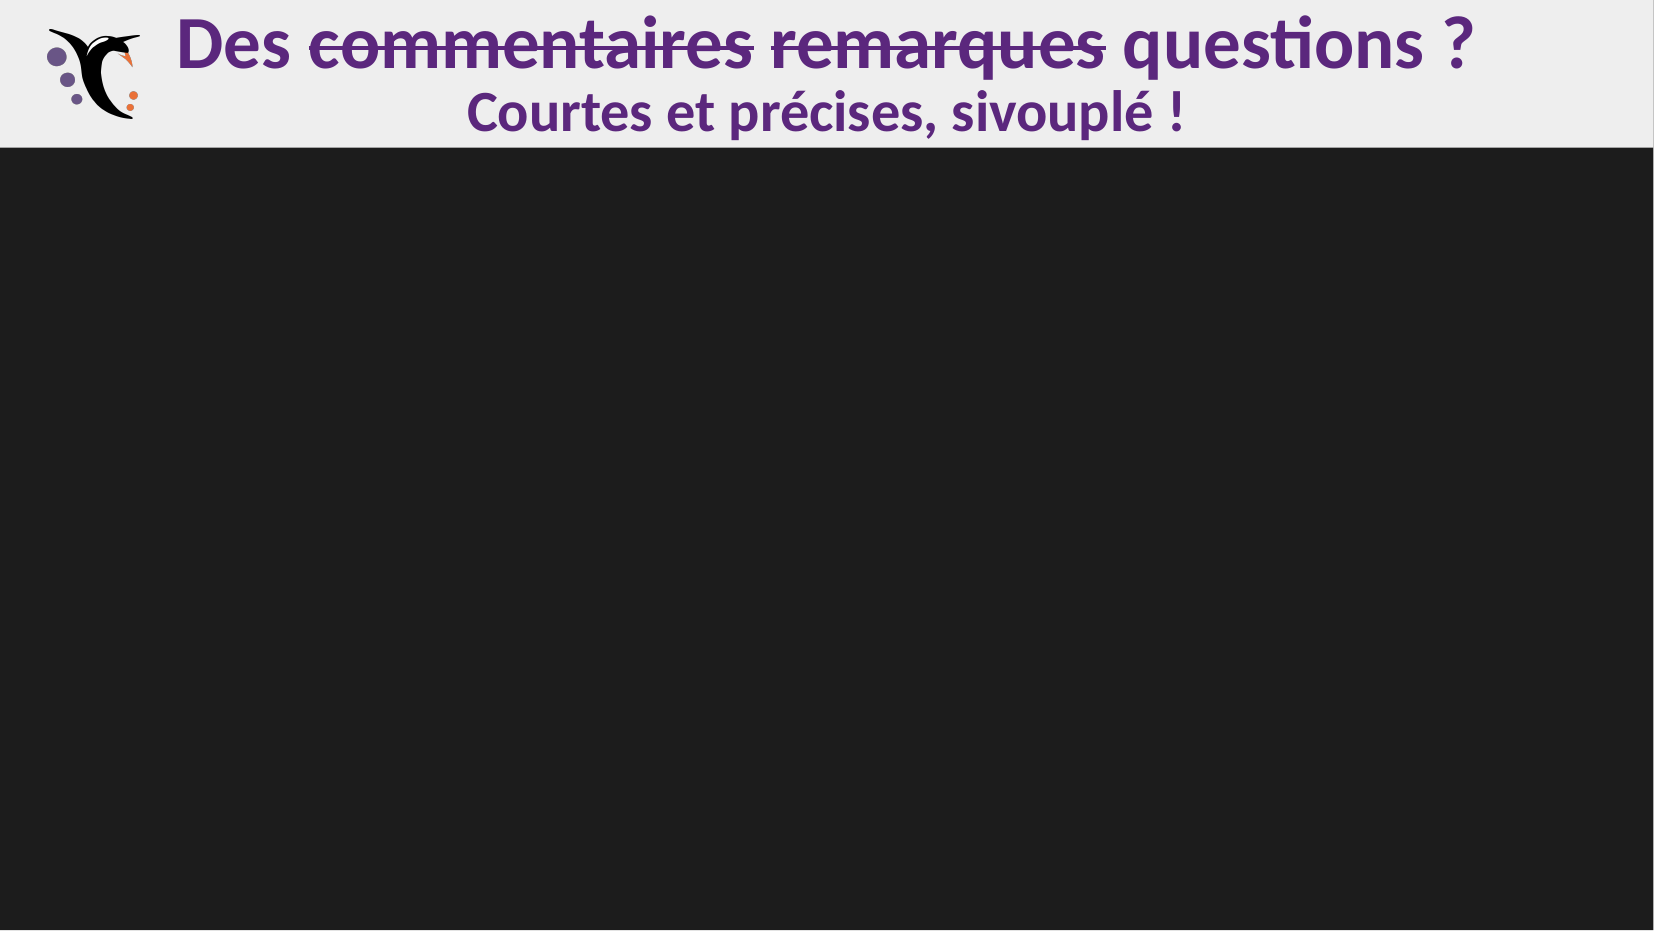

# Des commentaires remarques questions ? Courtes et précises, sivouplé !